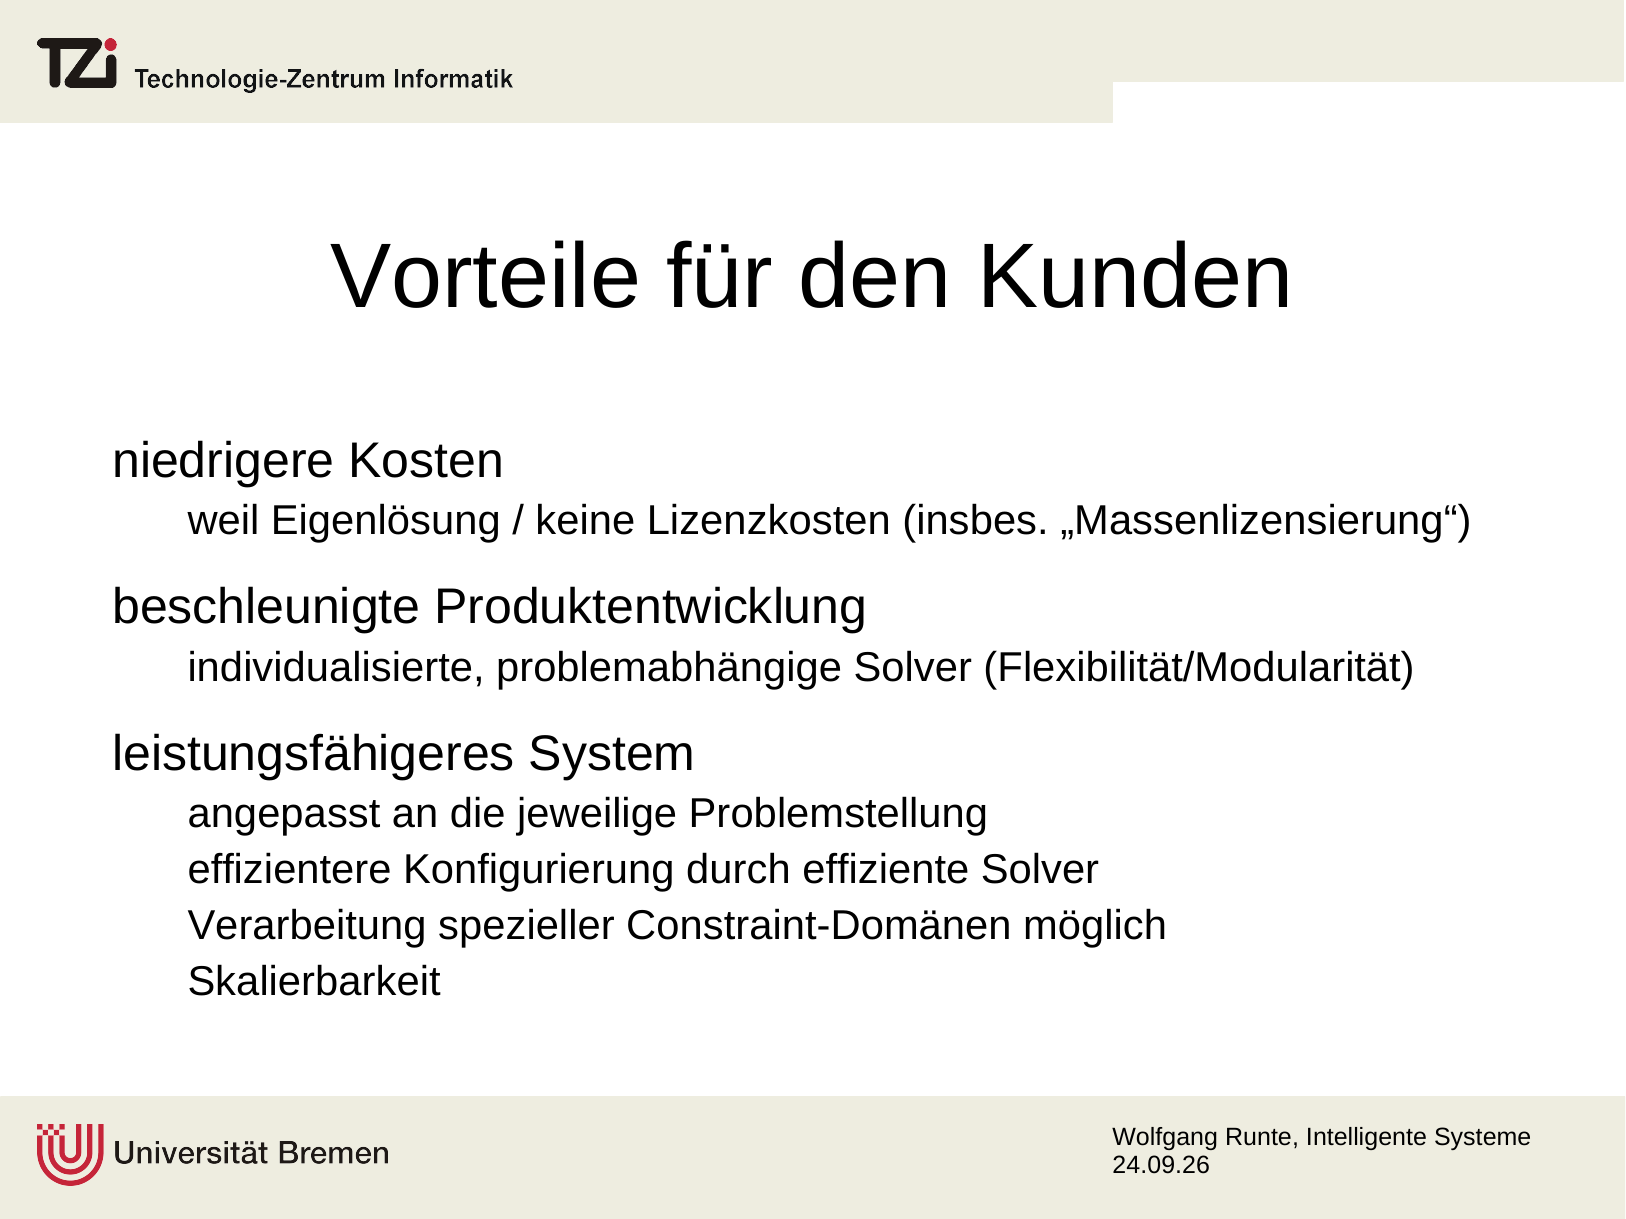

# Vorteile für den Kunden
niedrigere Kosten
weil Eigenlösung / keine Lizenzkosten (insbes. „Massenlizensierung“)
beschleunigte Produktentwicklung
individualisierte, problemabhängige Solver (Flexibilität/Modularität)
leistungsfähigeres System
angepasst an die jeweilige Problemstellung
effizientere Konfigurierung durch effiziente Solver
Verarbeitung spezieller Constraint-Domänen möglich
Skalierbarkeit